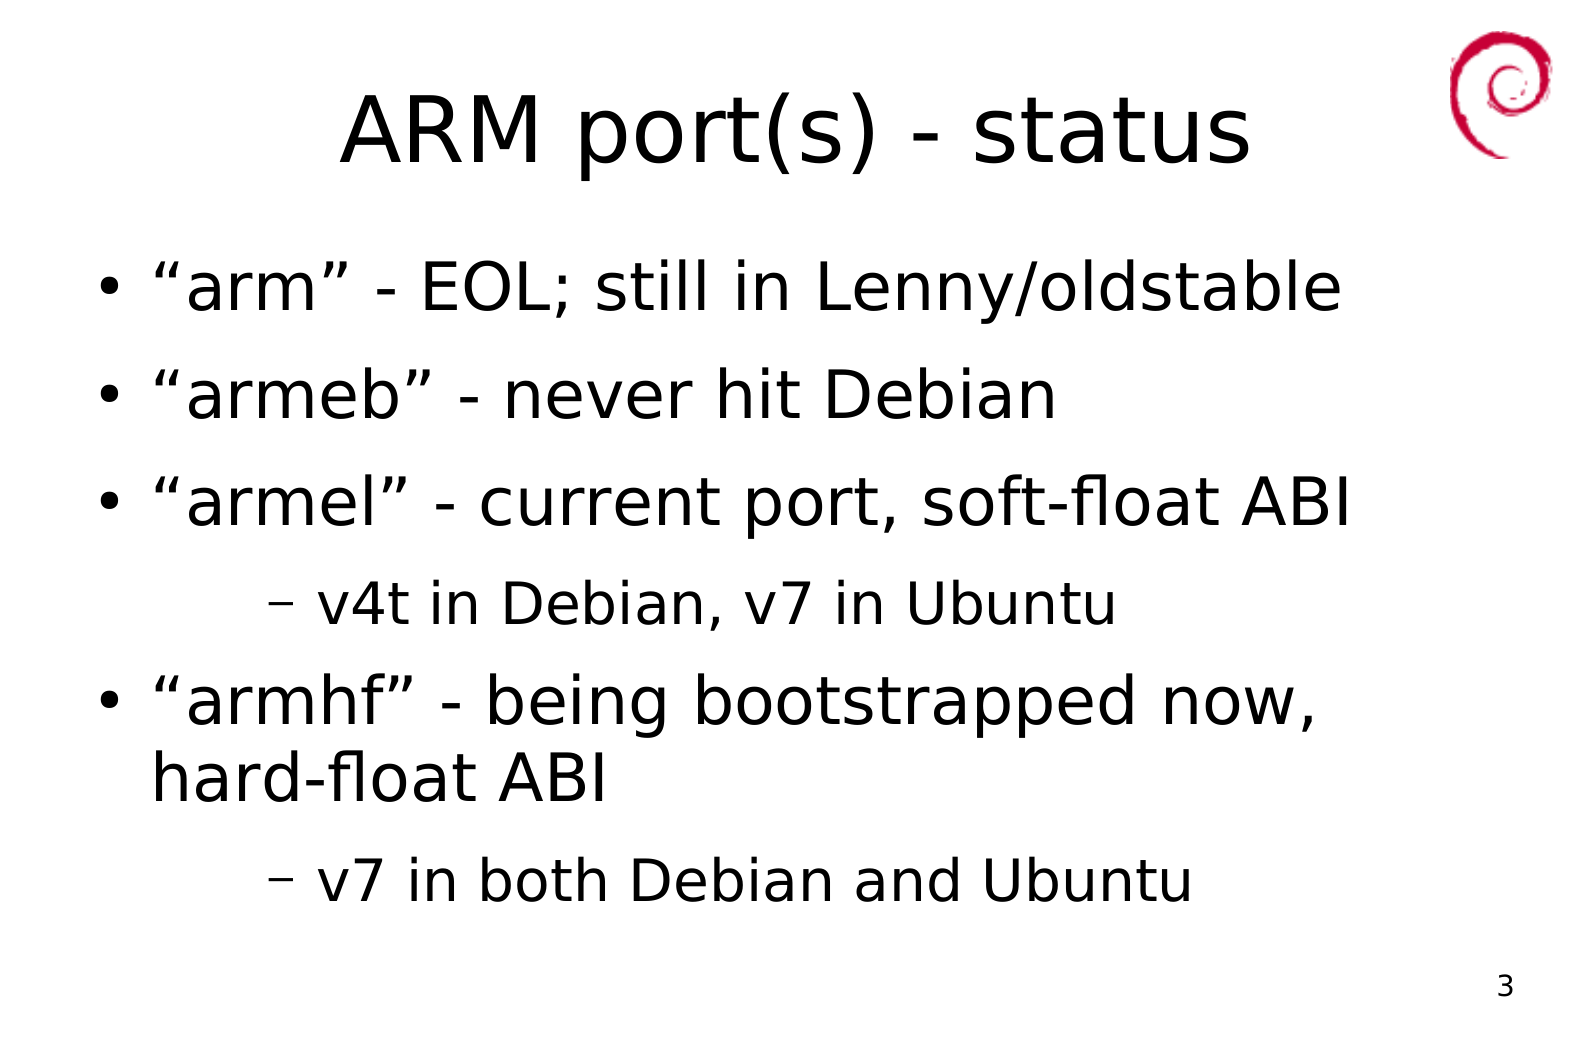

# ARM port(s) - status
“arm” - EOL; still in Lenny/oldstable
“armeb” - never hit Debian
“armel” - current port, soft-float ABI
v4t in Debian, v7 in Ubuntu
“armhf” - being bootstrapped now, hard-float ABI
v7 in both Debian and Ubuntu
3